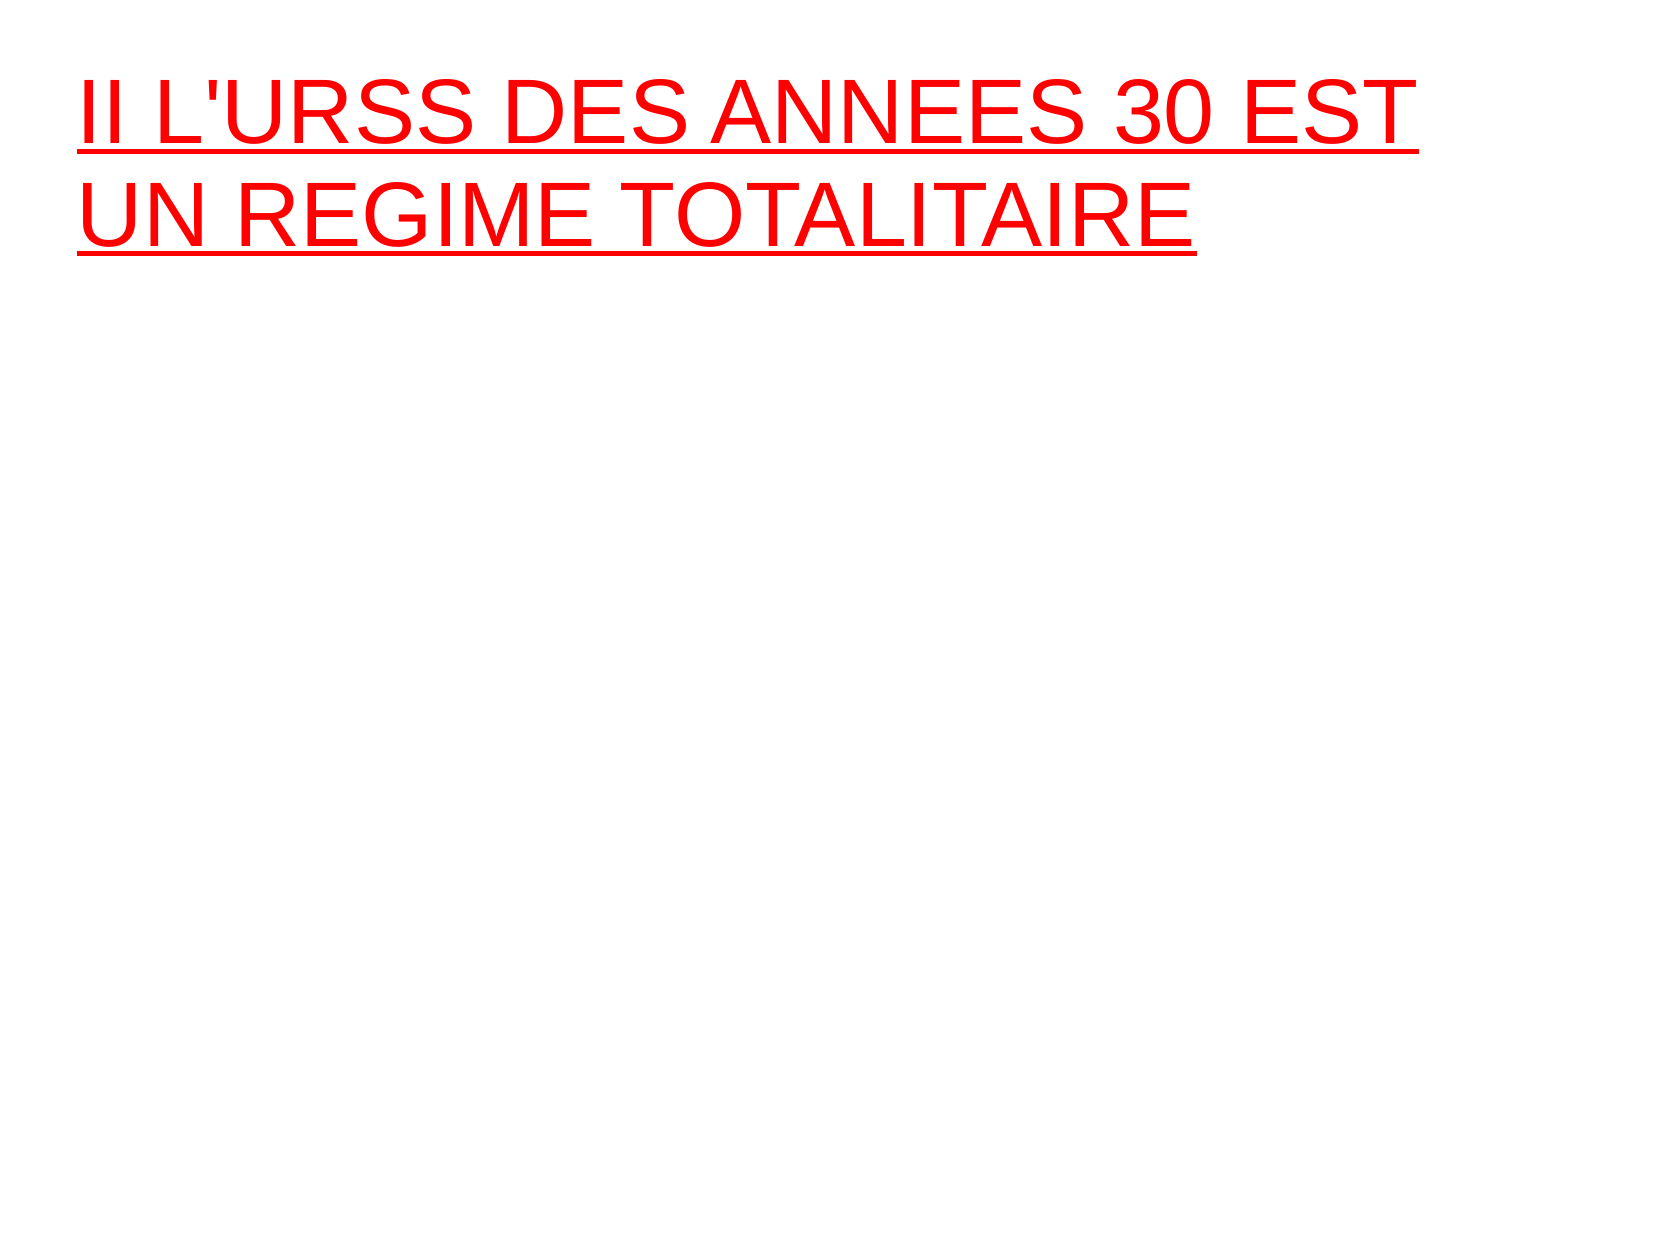

# II L'URSS DES ANNEES 30 EST UN REGIME TOTALITAIRE